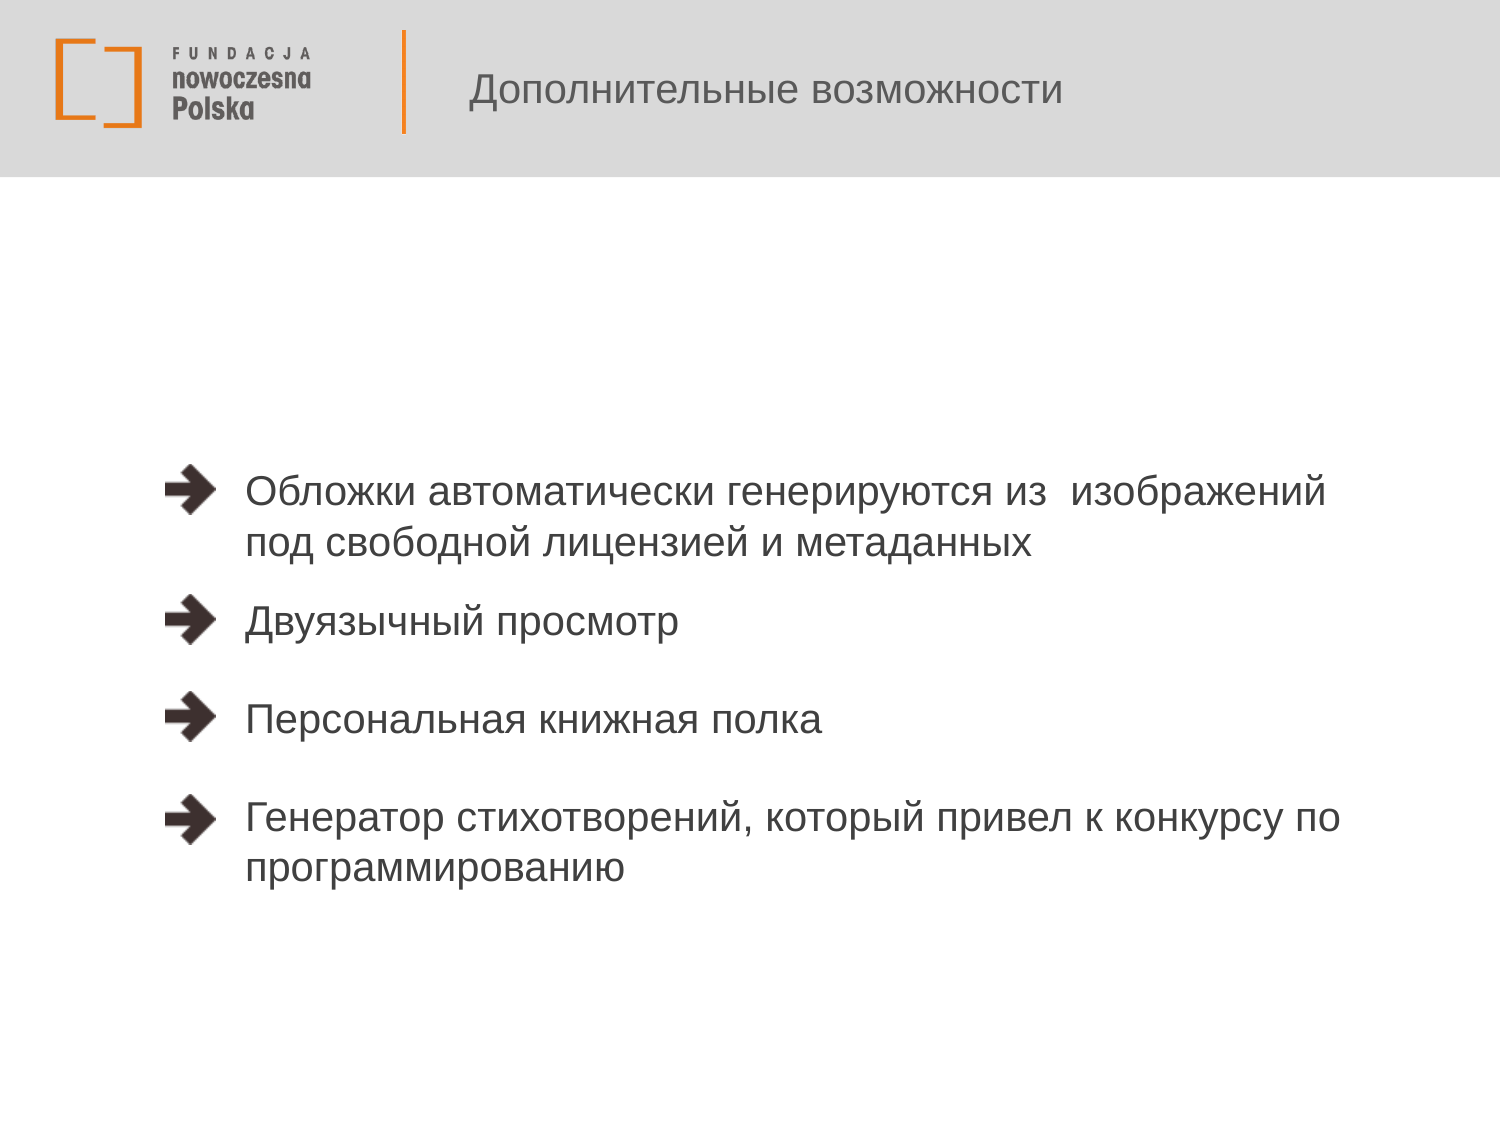

Дополнительные возможности
Обложки автоматически генерируются из изображений под свободной лицензией и метаданных
Двуязычный просмотр
Персональная книжная полка
Генератор стихотворений, который привел к конкурсу по программированию